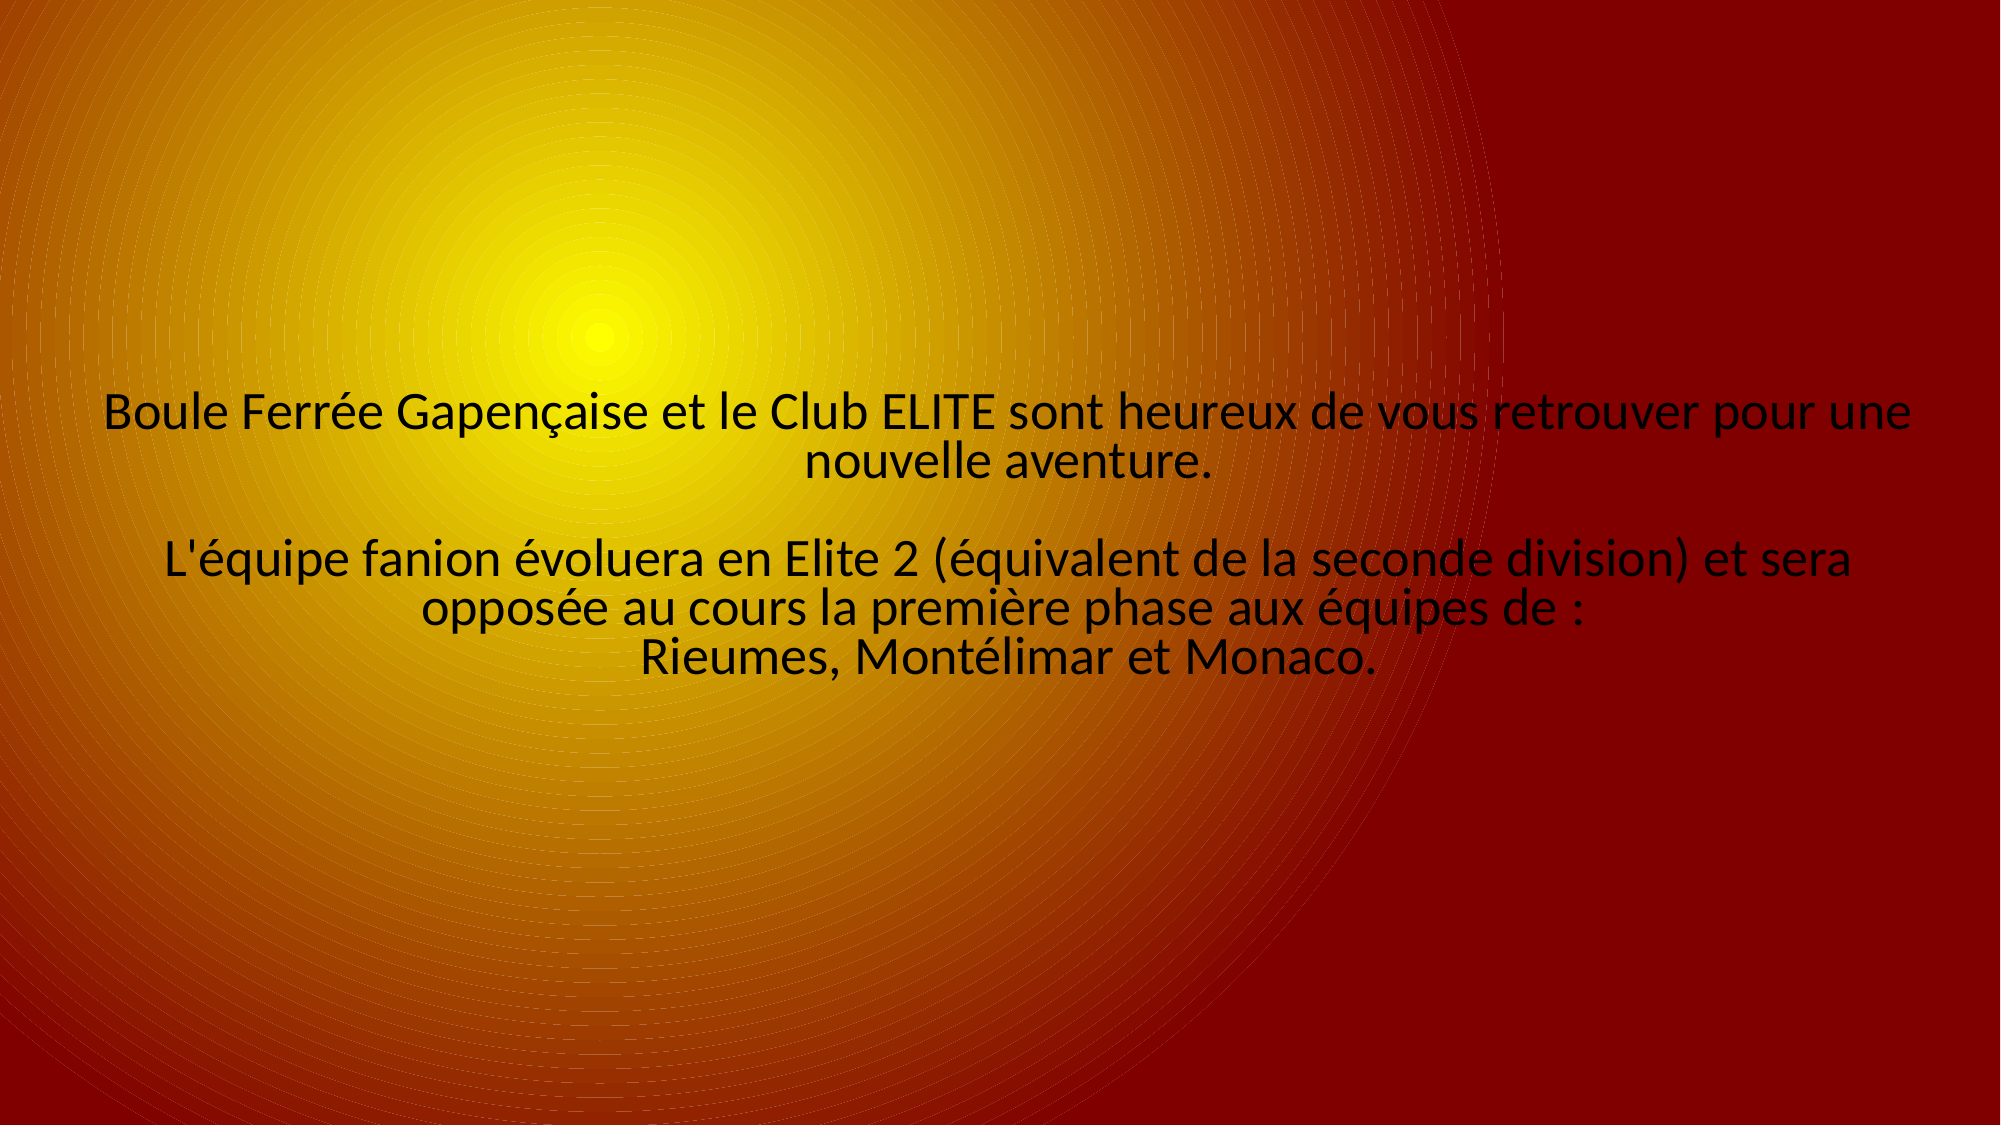

# Boule Ferrée Gapençaise et le Club ELITE sont heureux de vous retrouver pour une nouvelle aventure. L'équipe fanion évoluera en Elite 2 (équivalent de la seconde division) et sera opposée au cours la première phase aux équipes de : Rieumes, Montélimar et Monaco.